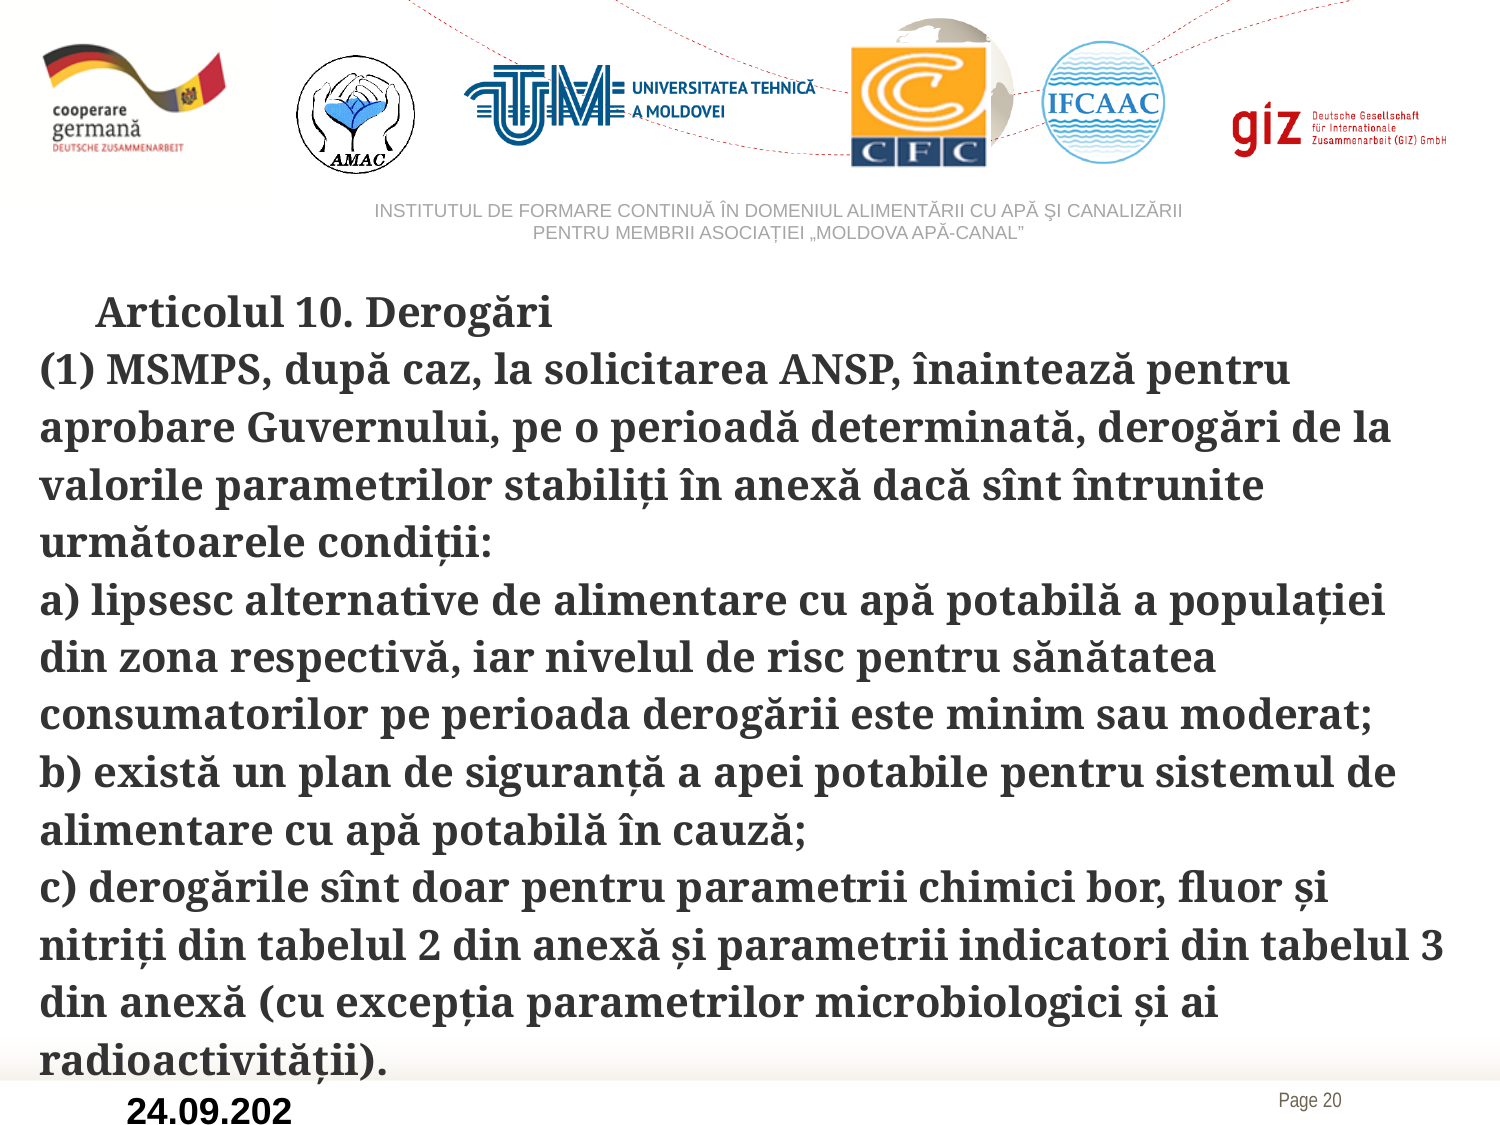

INSTITUTUL DE FORMARE CONTINUĂ ÎN DOMENIUL ALIMENTĂRII CU APĂ ŞI CANALIZĂRII
PENTRU MEMBRII ASOCIAȚIEI „MOLDOVA APĂ-CANAL”
# Articolul 10. Derogări (1) MSMPS, după caz, la solicitarea ANSP, înaintează pentru aprobare Guvernului, pe o perioadă determinată, derogări de la valorile parametrilor stabiliți în anexă dacă sînt întrunite următoarele condiții: a) lipsesc alternative de alimentare cu apă potabilă a populației din zona respectivă, iar nivelul de risc pentru sănătatea consumatorilor pe perioada derogării este minim sau moderat; b) există un plan de siguranță a apei potabile pentru sistemul de alimentare cu apă potabilă în cauză; c) derogările sînt doar pentru parametrii chimici bor, fluor și nitriți din tabelul 2 din anexă și parametrii indicatori din tabelul 3 din anexă (cu excepția parametrilor microbiologici și ai radioactivității).